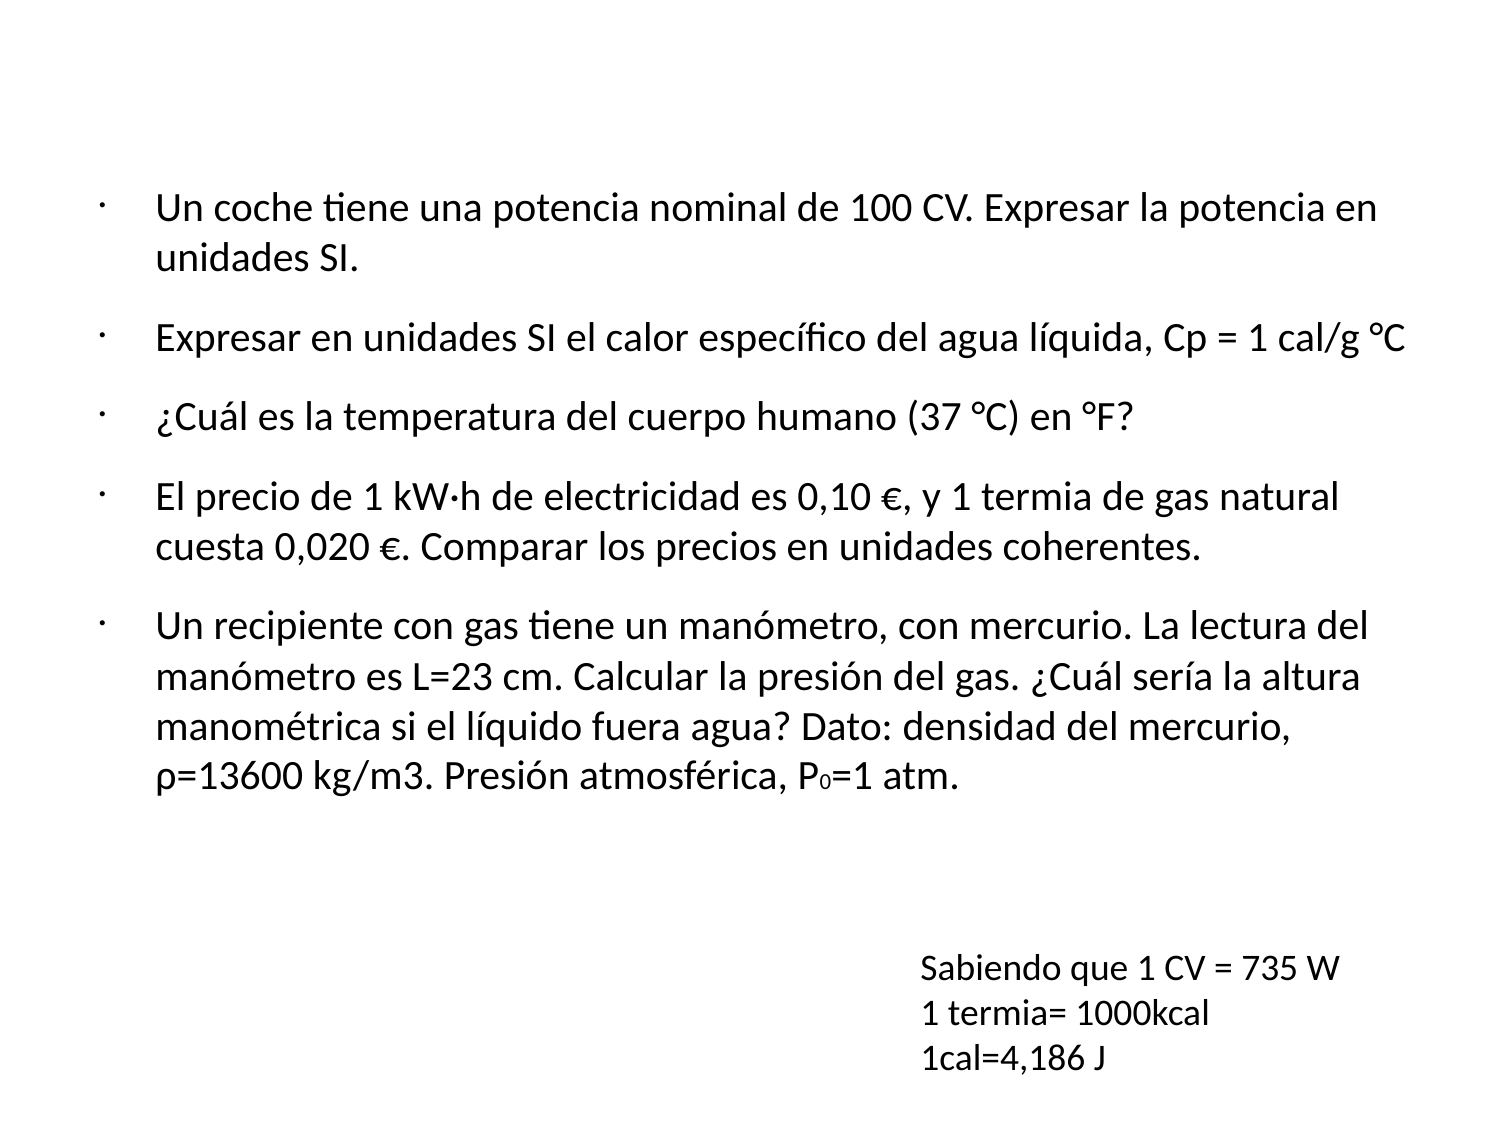

# Un coche tiene una potencia nominal de 100 CV. Expresar la potencia en unidades SI.
Expresar en unidades SI el calor específico del agua líquida, Cp = 1 cal/g °C
¿Cuál es la temperatura del cuerpo humano (37 °C) en °F?
El precio de 1 kW·h de electricidad es 0,10 €, y 1 termia de gas natural cuesta 0,020 €. Comparar los precios en unidades coherentes.
Un recipiente con gas tiene un manómetro, con mercurio. La lectura del manómetro es L=23 cm. Calcular la presión del gas. ¿Cuál sería la altura manométrica si el líquido fuera agua? Dato: densidad del mercurio, ρ=13600 kg/m3. Presión atmosférica, P0=1 atm.
Sabiendo que 1 CV = 735 W
1 termia= 1000kcal
1cal=4,186 J